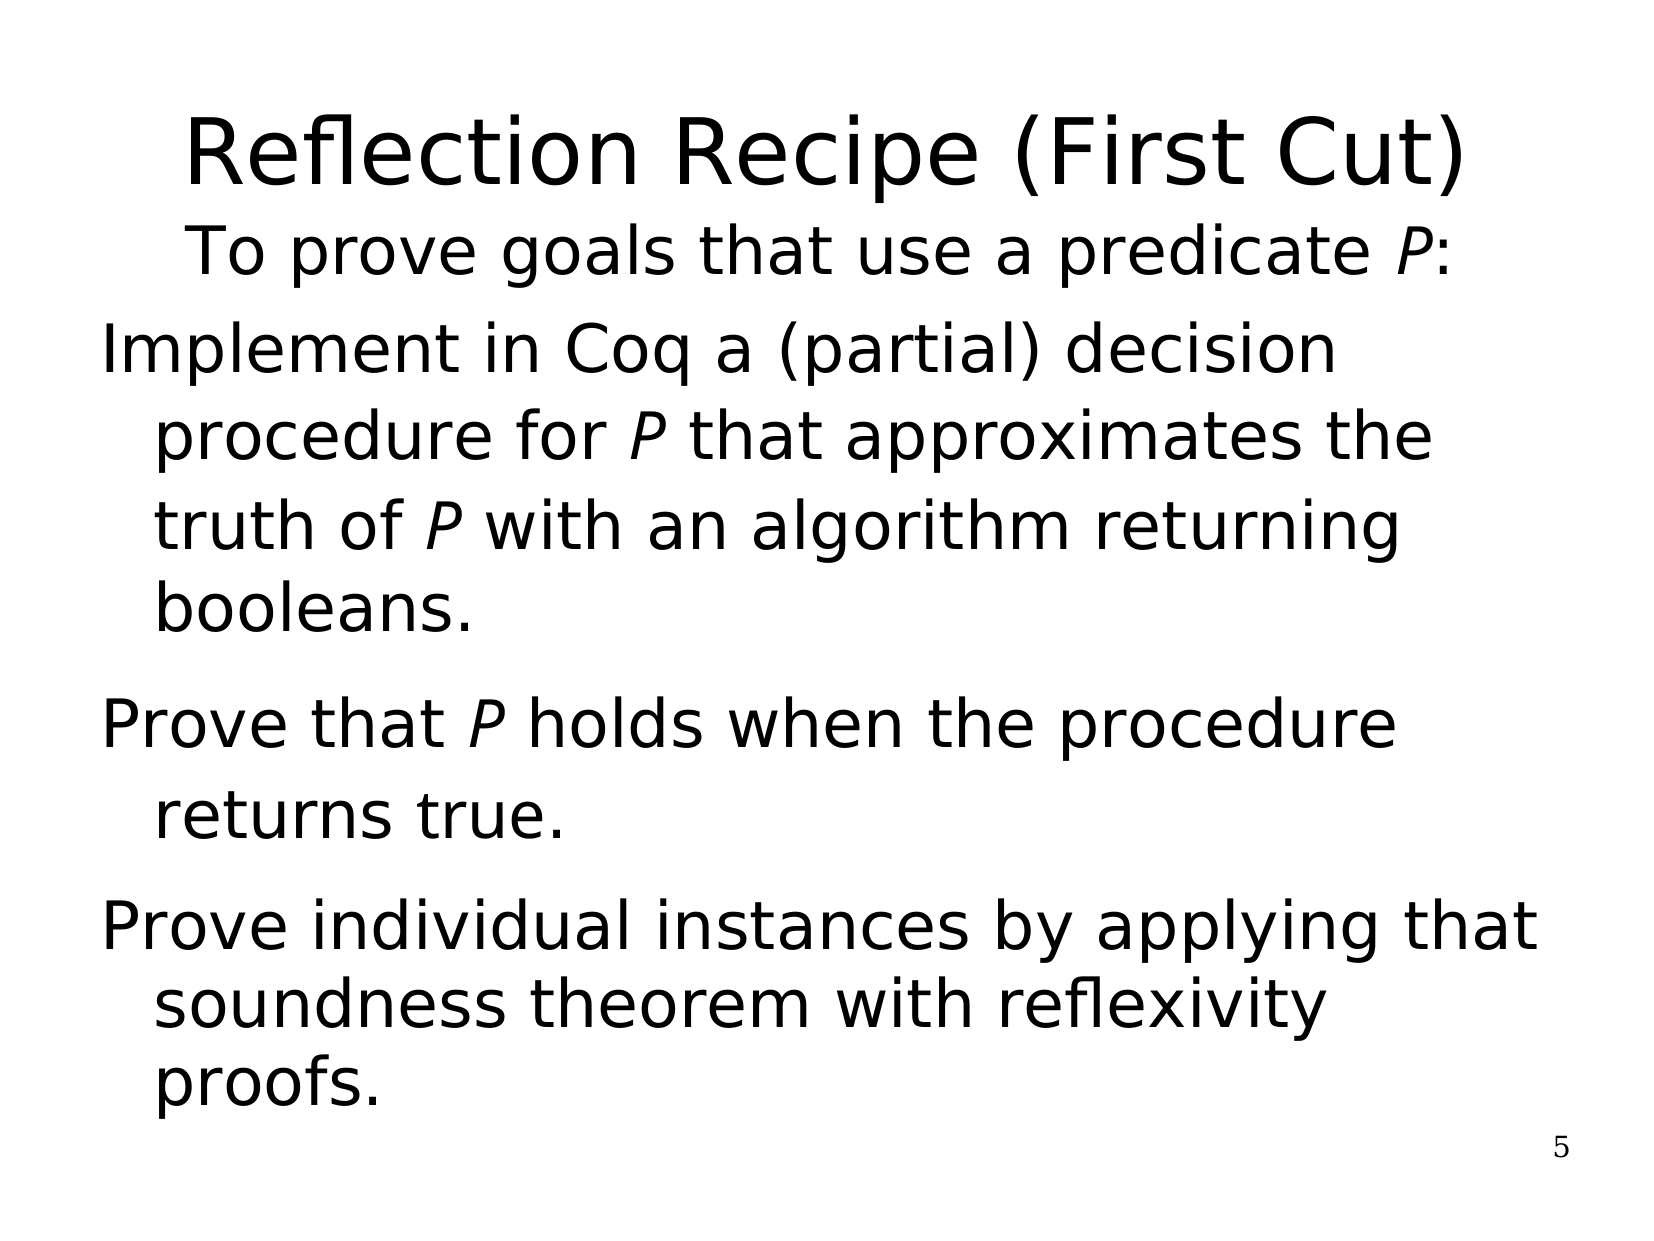

# Reflection Recipe (First Cut)
To prove goals that use a predicate P:
Implement in Coq a (partial) decision procedure for P that approximates the truth of P with an algorithm returning booleans.
Prove that P holds when the procedure returns true.
Prove individual instances by applying that soundness theorem with reflexivity proofs.
5